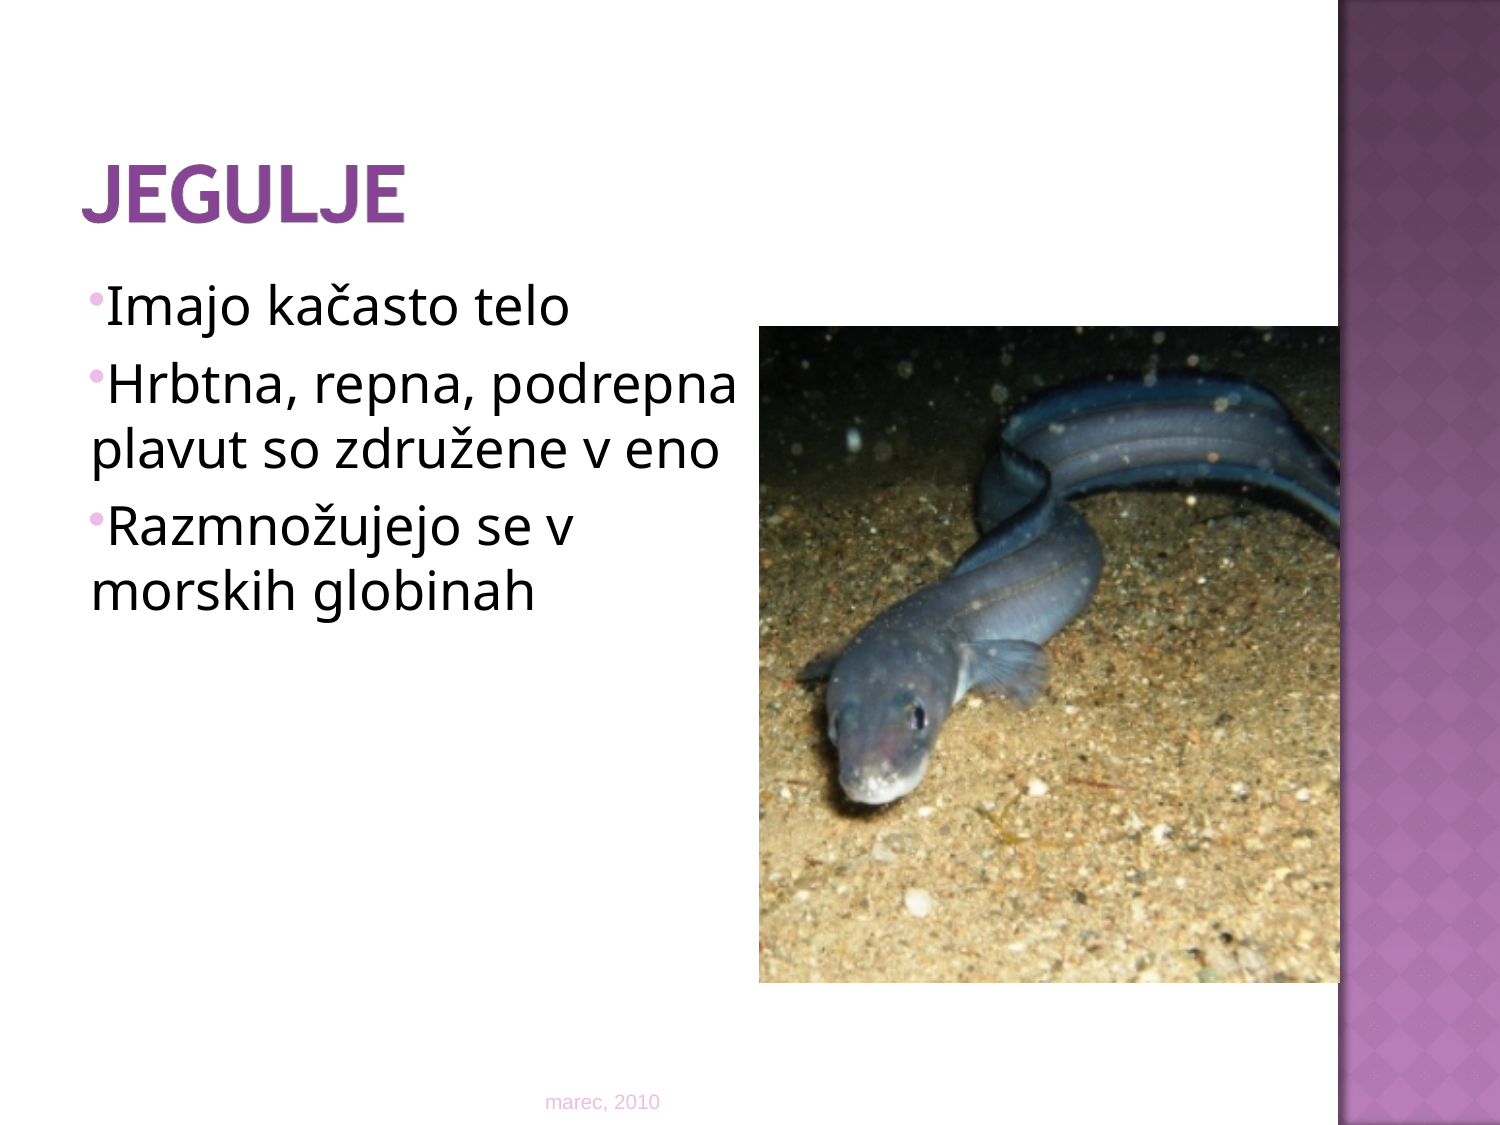

Imajo kačasto telo
Hrbtna, repna, podrepna plavut so združene v eno
Razmnožujejo se v morskih globinah
marec, 2010